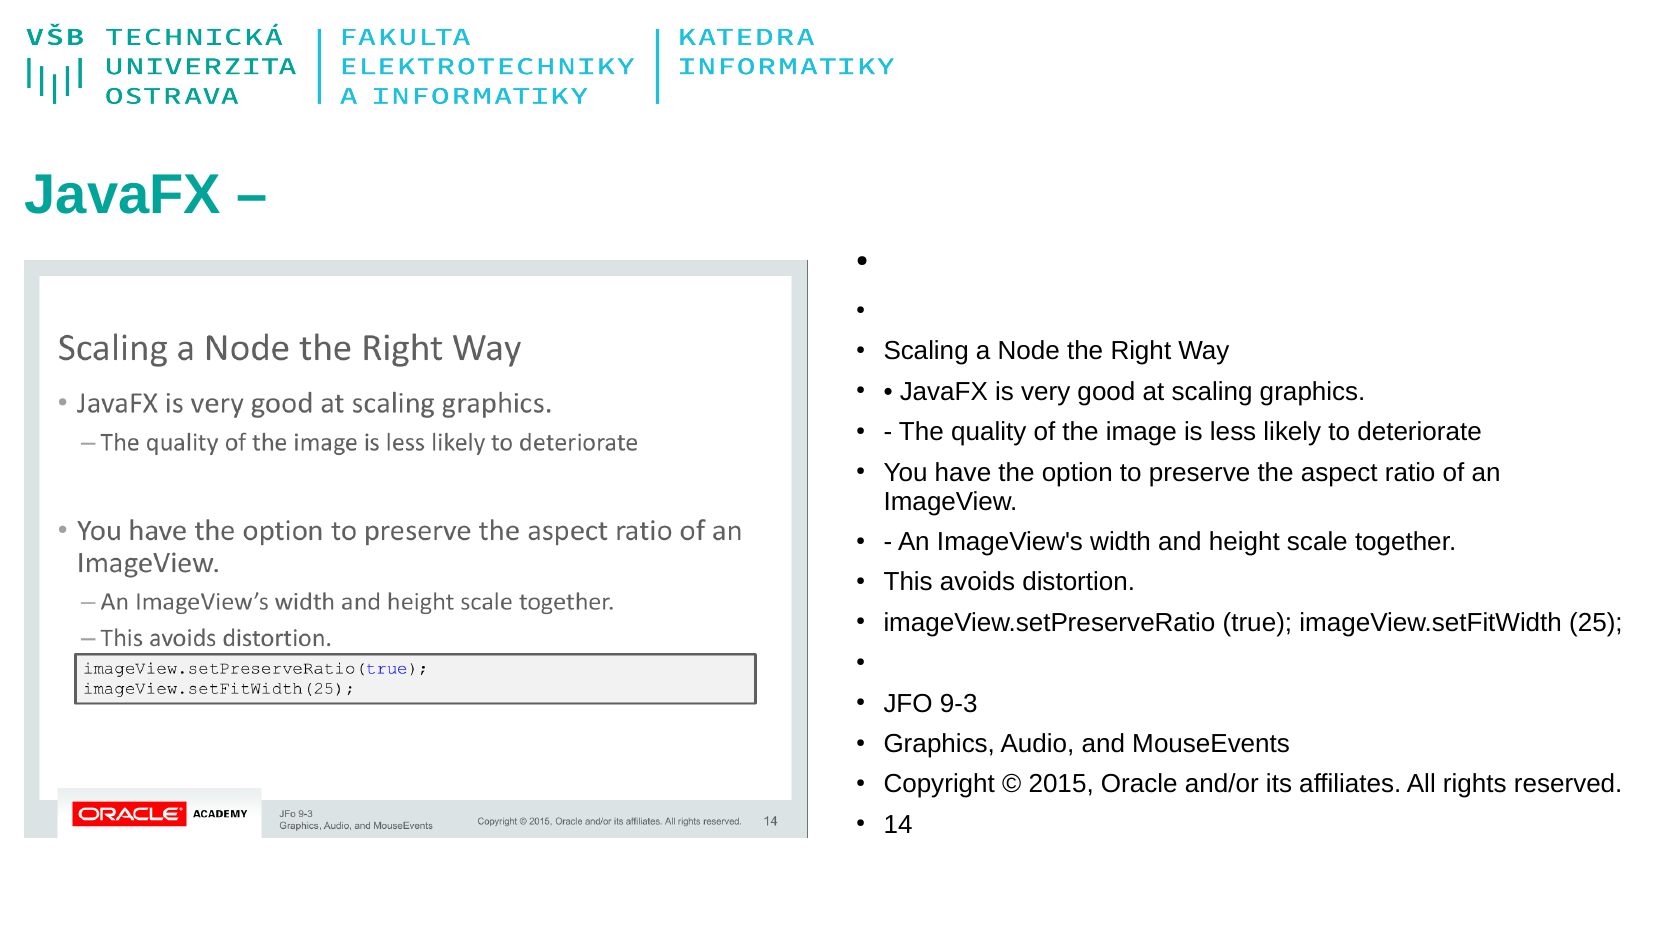

# JavaFX –
﻿
Scaling a Node the Right Way
• JavaFX is very good at scaling graphics.
- The quality of the image is less likely to deteriorate
You have the option to preserve the aspect ratio of an ImageView.
- An ImageView's width and height scale together.
This avoids distortion.
imageView.setPreserveRatio (true); imageView.setFitWidth (25);
JFO 9-3
Graphics, Audio, and MouseEvents
Copyright © 2015, Oracle and/or its affiliates. All rights reserved.
14